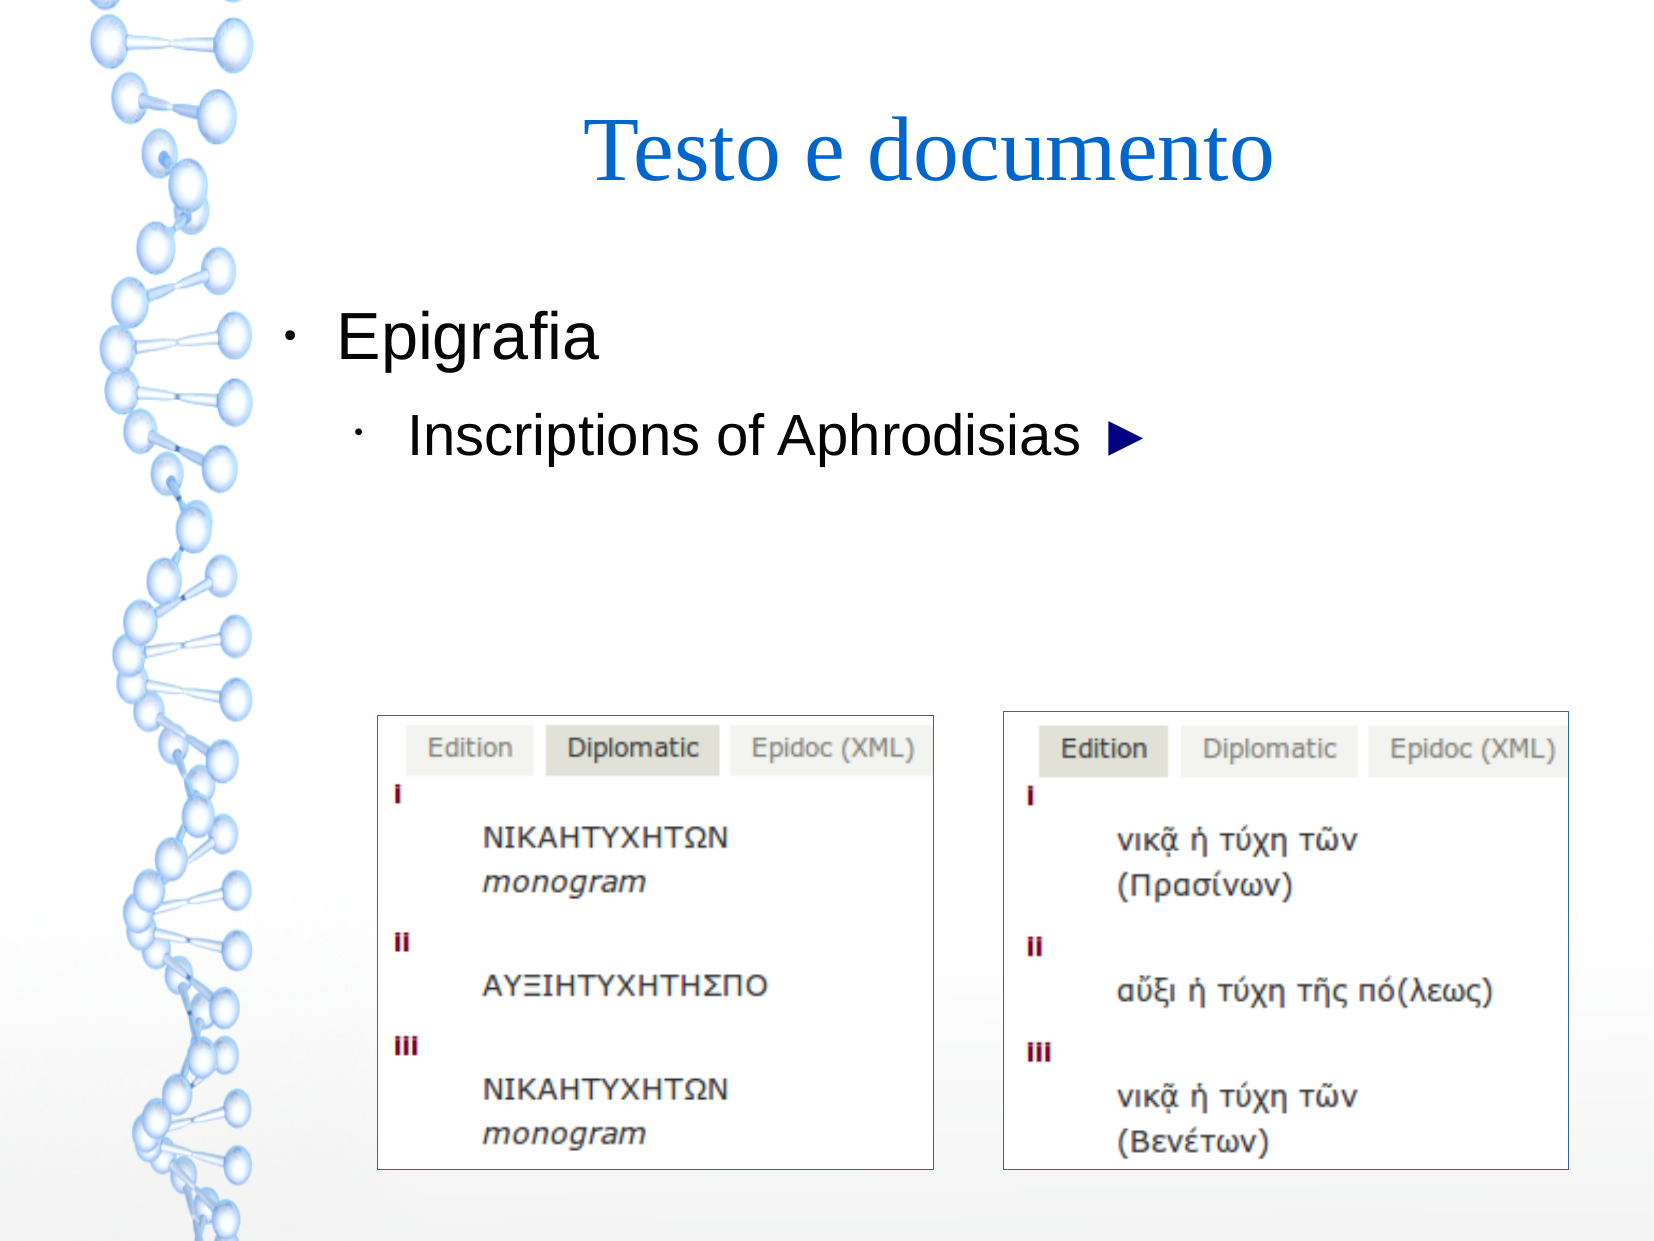

Testo e documento
# Epigrafia
Inscriptions of Aphrodisias ►